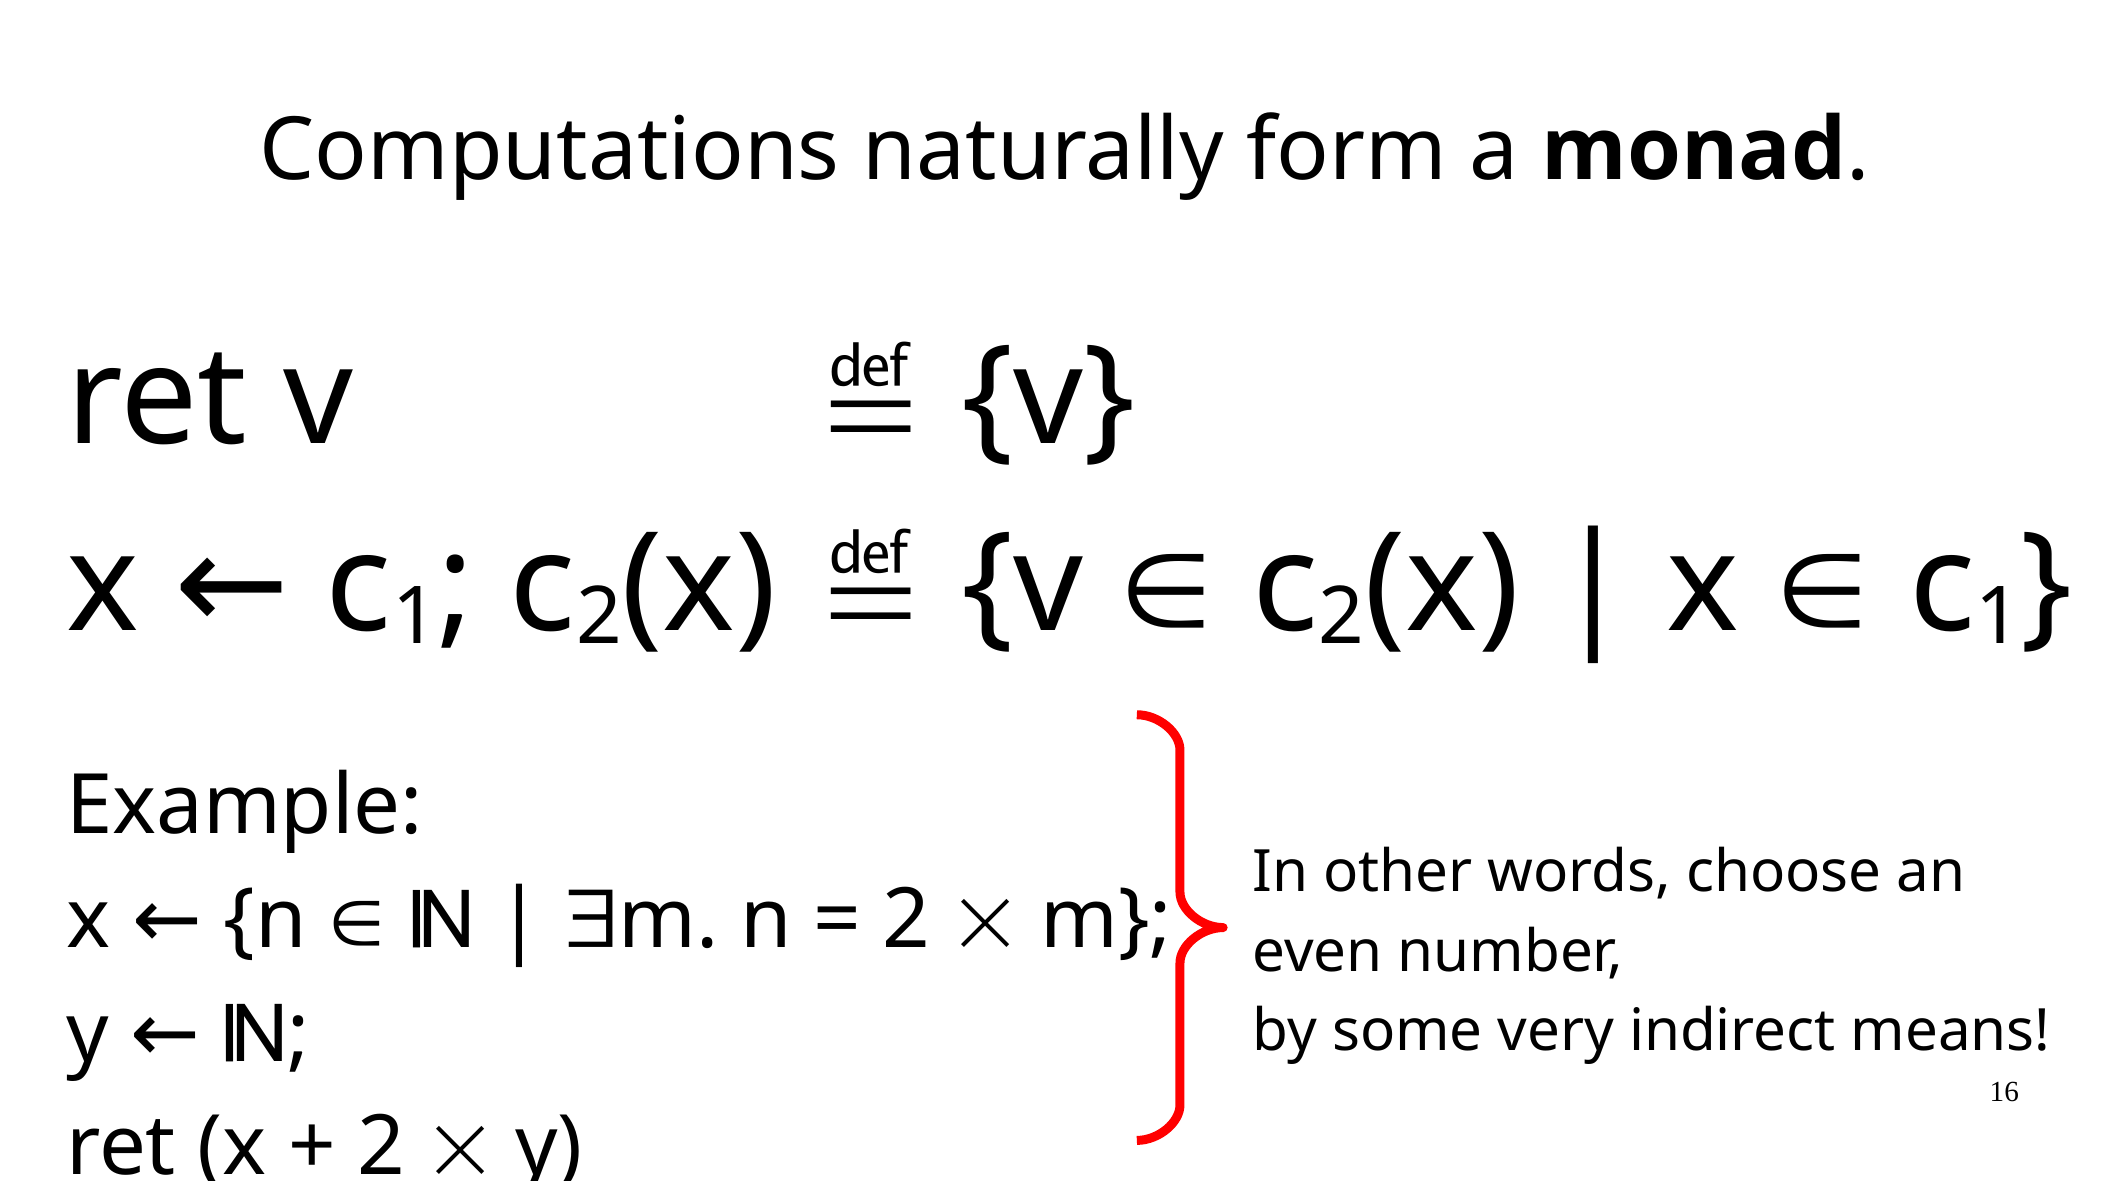

# Computations naturally form a monad.
ret v							≝ {v}
x ← c1; c2(x)	≝ {v ∈ c2(x) | x ∈ c1}
Example:
x ← {n ∈ ℕ | ∃m. n = 2 × m};
y ← ℕ;
ret (x + 2 × y)
In other words, choose an even number,
by some very indirect means!
16